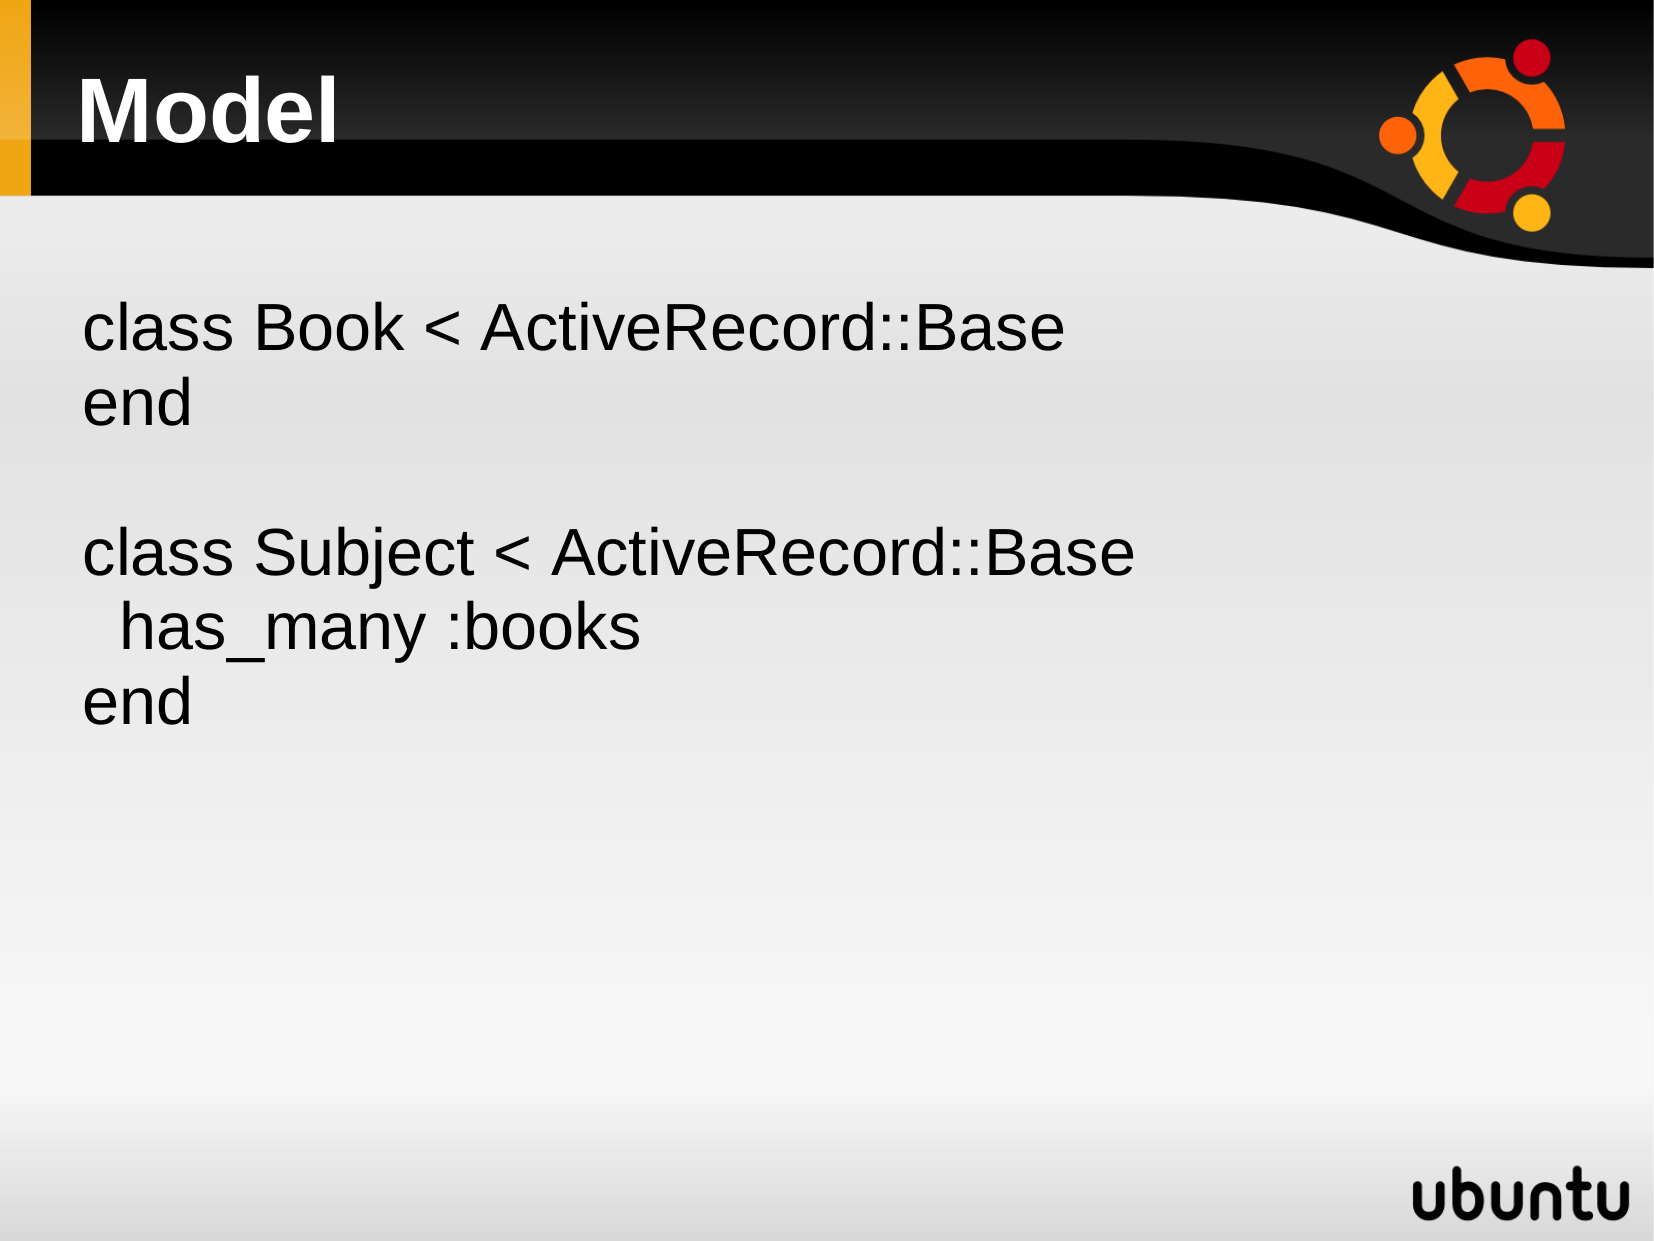

# Model
class Book < ActiveRecord::Base
end
class Subject < ActiveRecord::Base
 has_many :books
end